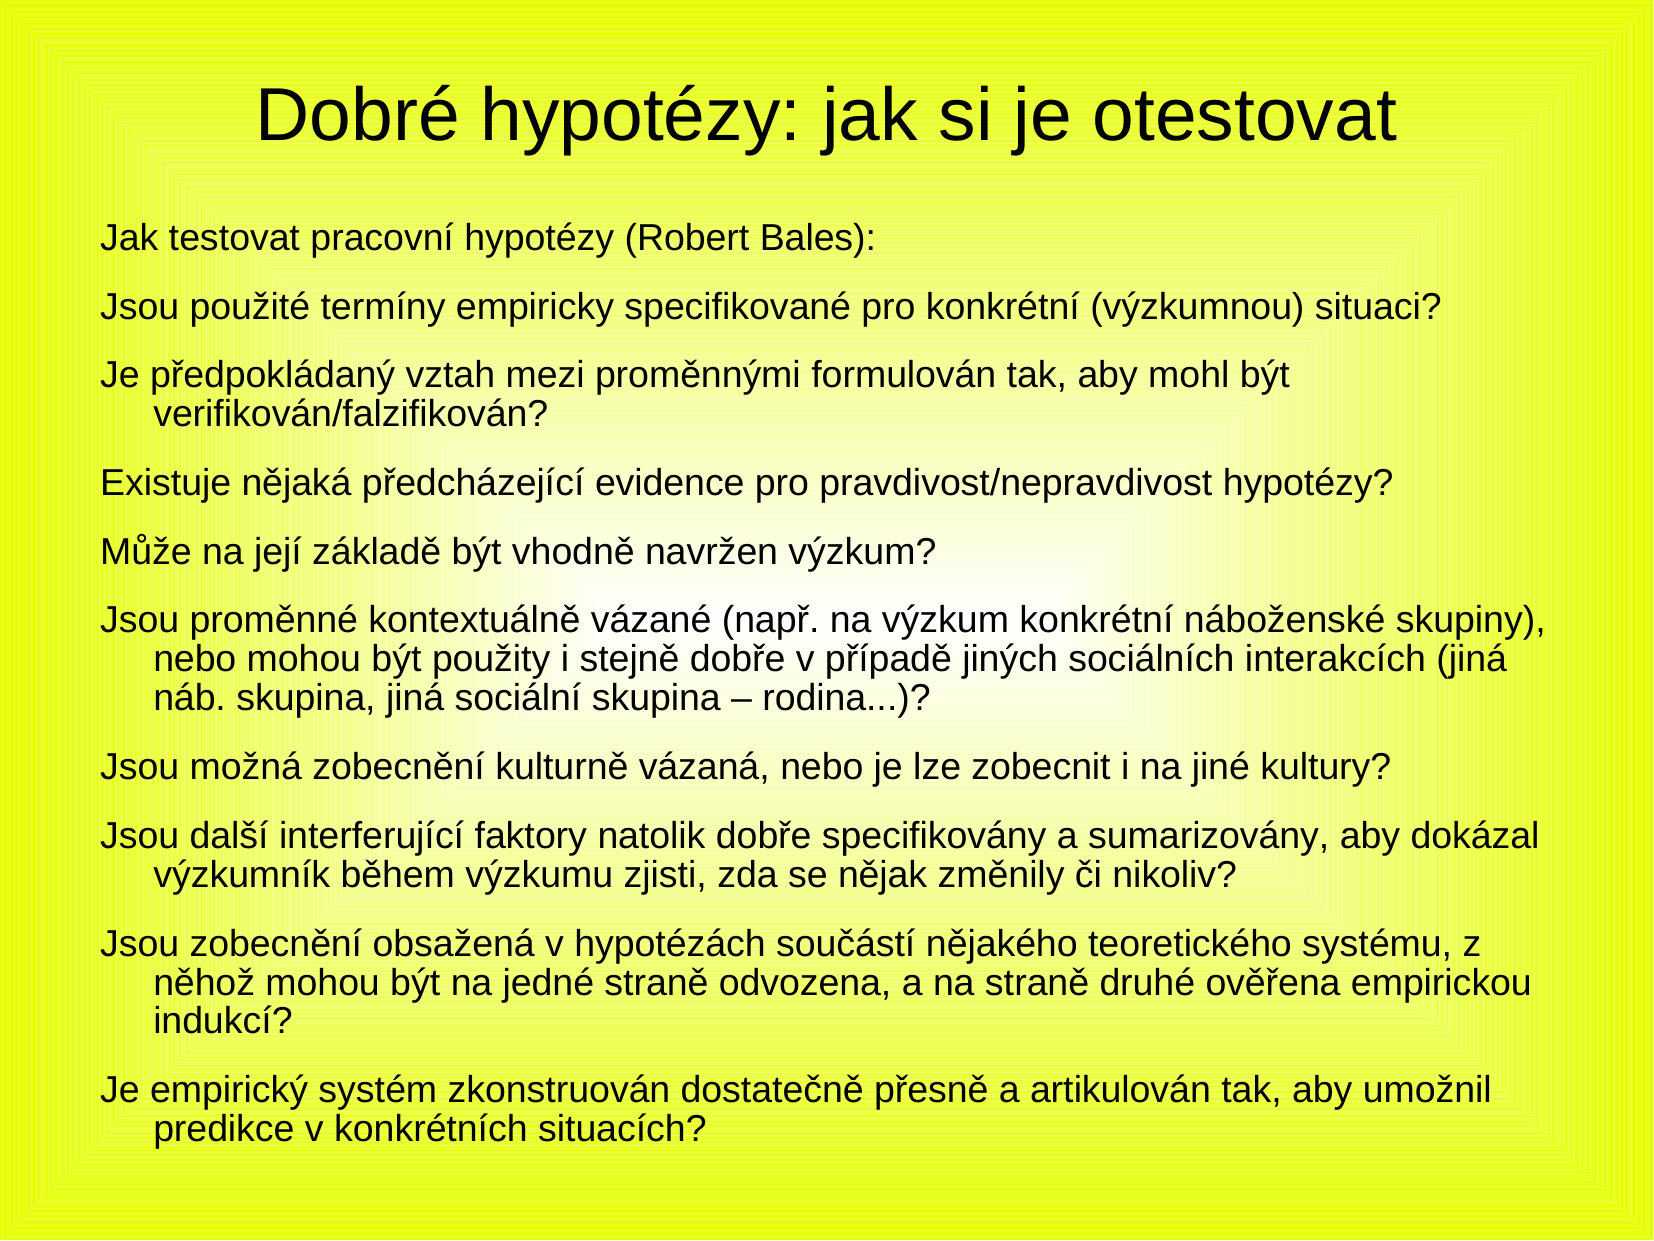

# Dobré hypotézy: jak si je otestovat
Jak testovat pracovní hypotézy (Robert Bales):
Jsou použité termíny empiricky specifikované pro konkrétní (výzkumnou) situaci?
Je předpokládaný vztah mezi proměnnými formulován tak, aby mohl být verifikován/falzifikován?
Existuje nějaká předcházející evidence pro pravdivost/nepravdivost hypotézy?
Může na její základě být vhodně navržen výzkum?
Jsou proměnné kontextuálně vázané (např. na výzkum konkrétní náboženské skupiny), nebo mohou být použity i stejně dobře v případě jiných sociálních interakcích (jiná náb. skupina, jiná sociální skupina – rodina...)?
Jsou možná zobecnění kulturně vázaná, nebo je lze zobecnit i na jiné kultury?
Jsou další interferující faktory natolik dobře specifikovány a sumarizovány, aby dokázal výzkumník během výzkumu zjisti, zda se nějak změnily či nikoliv?
Jsou zobecnění obsažená v hypotézách součástí nějakého teoretického systému, z něhož mohou být na jedné straně odvozena, a na straně druhé ověřena empirickou indukcí?
Je empirický systém zkonstruován dostatečně přesně a artikulován tak, aby umožnil predikce v konkrétních situacích?